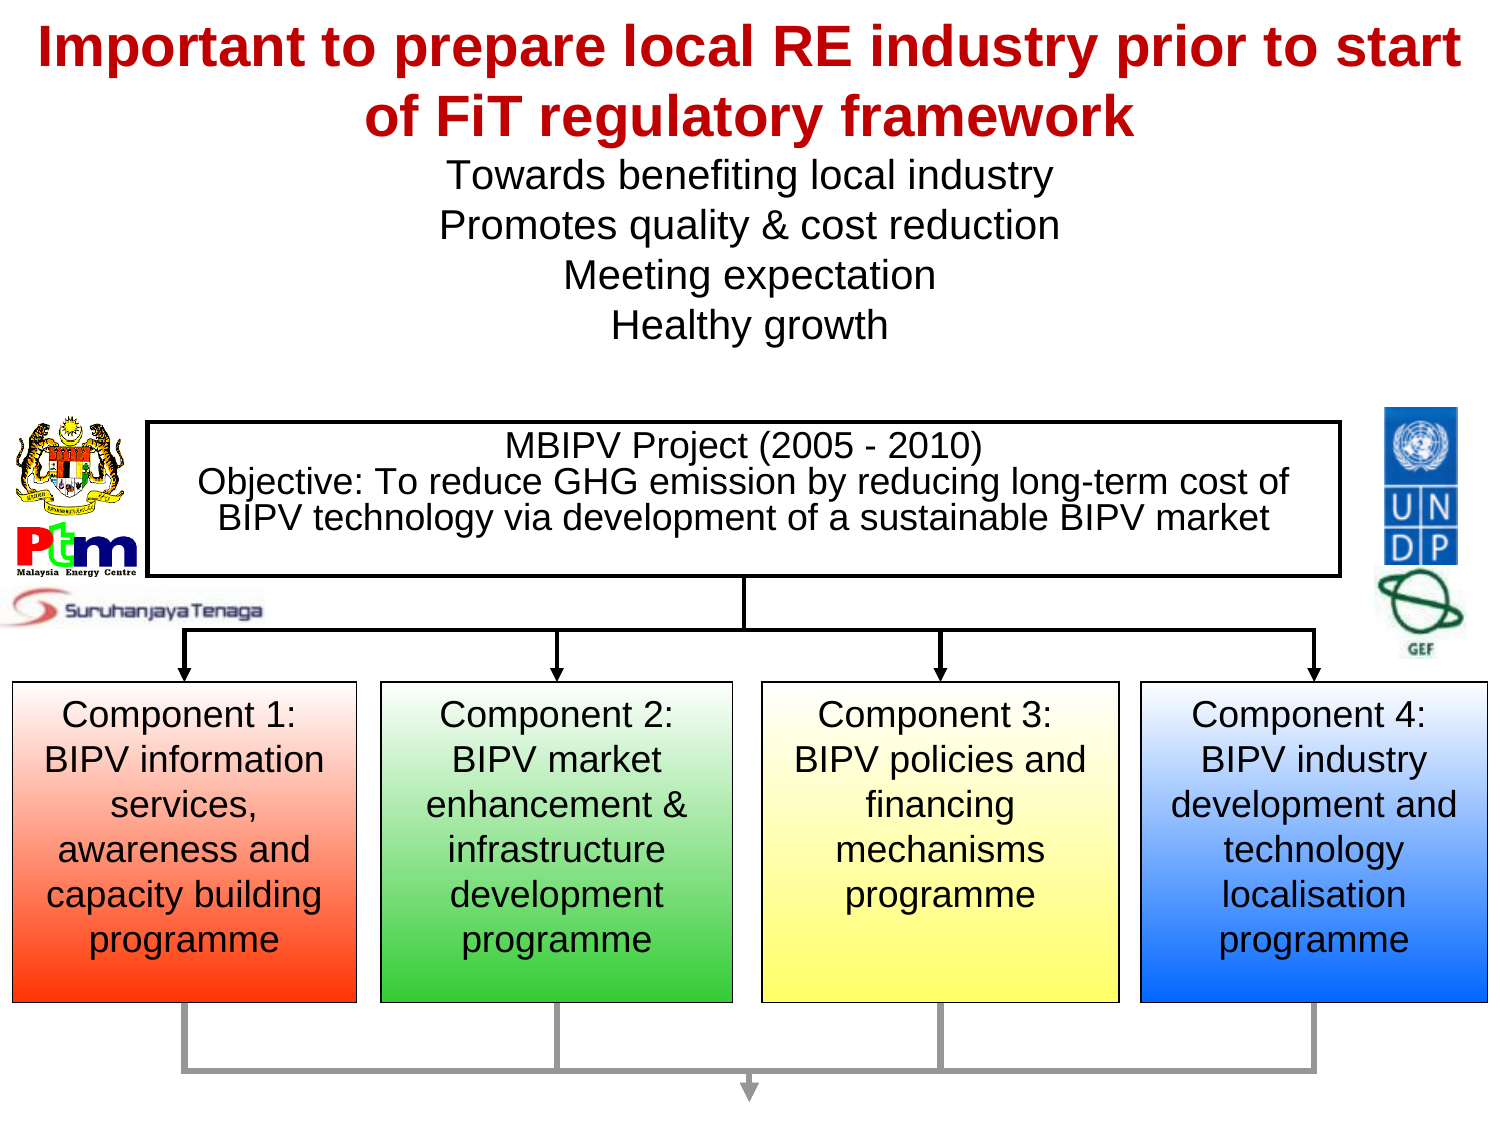

Important to prepare local RE industry prior to start of FiT regulatory framework
Towards benefiting local industry
Promotes quality & cost reduction
Meeting expectation
Healthy growth
MBIPV Project (2005 - 2010)
Objective: To reduce GHG emission by reducing long-term cost of BIPV technology via development of a sustainable BIPV market
Component 1:
BIPV information services, awareness and capacity building programme
Component 2:
BIPV market enhancement & infrastructure development programme
Component 3:
BIPV policies and financing mechanisms programme
Component 4:
BIPV industry development and technology localisation programme